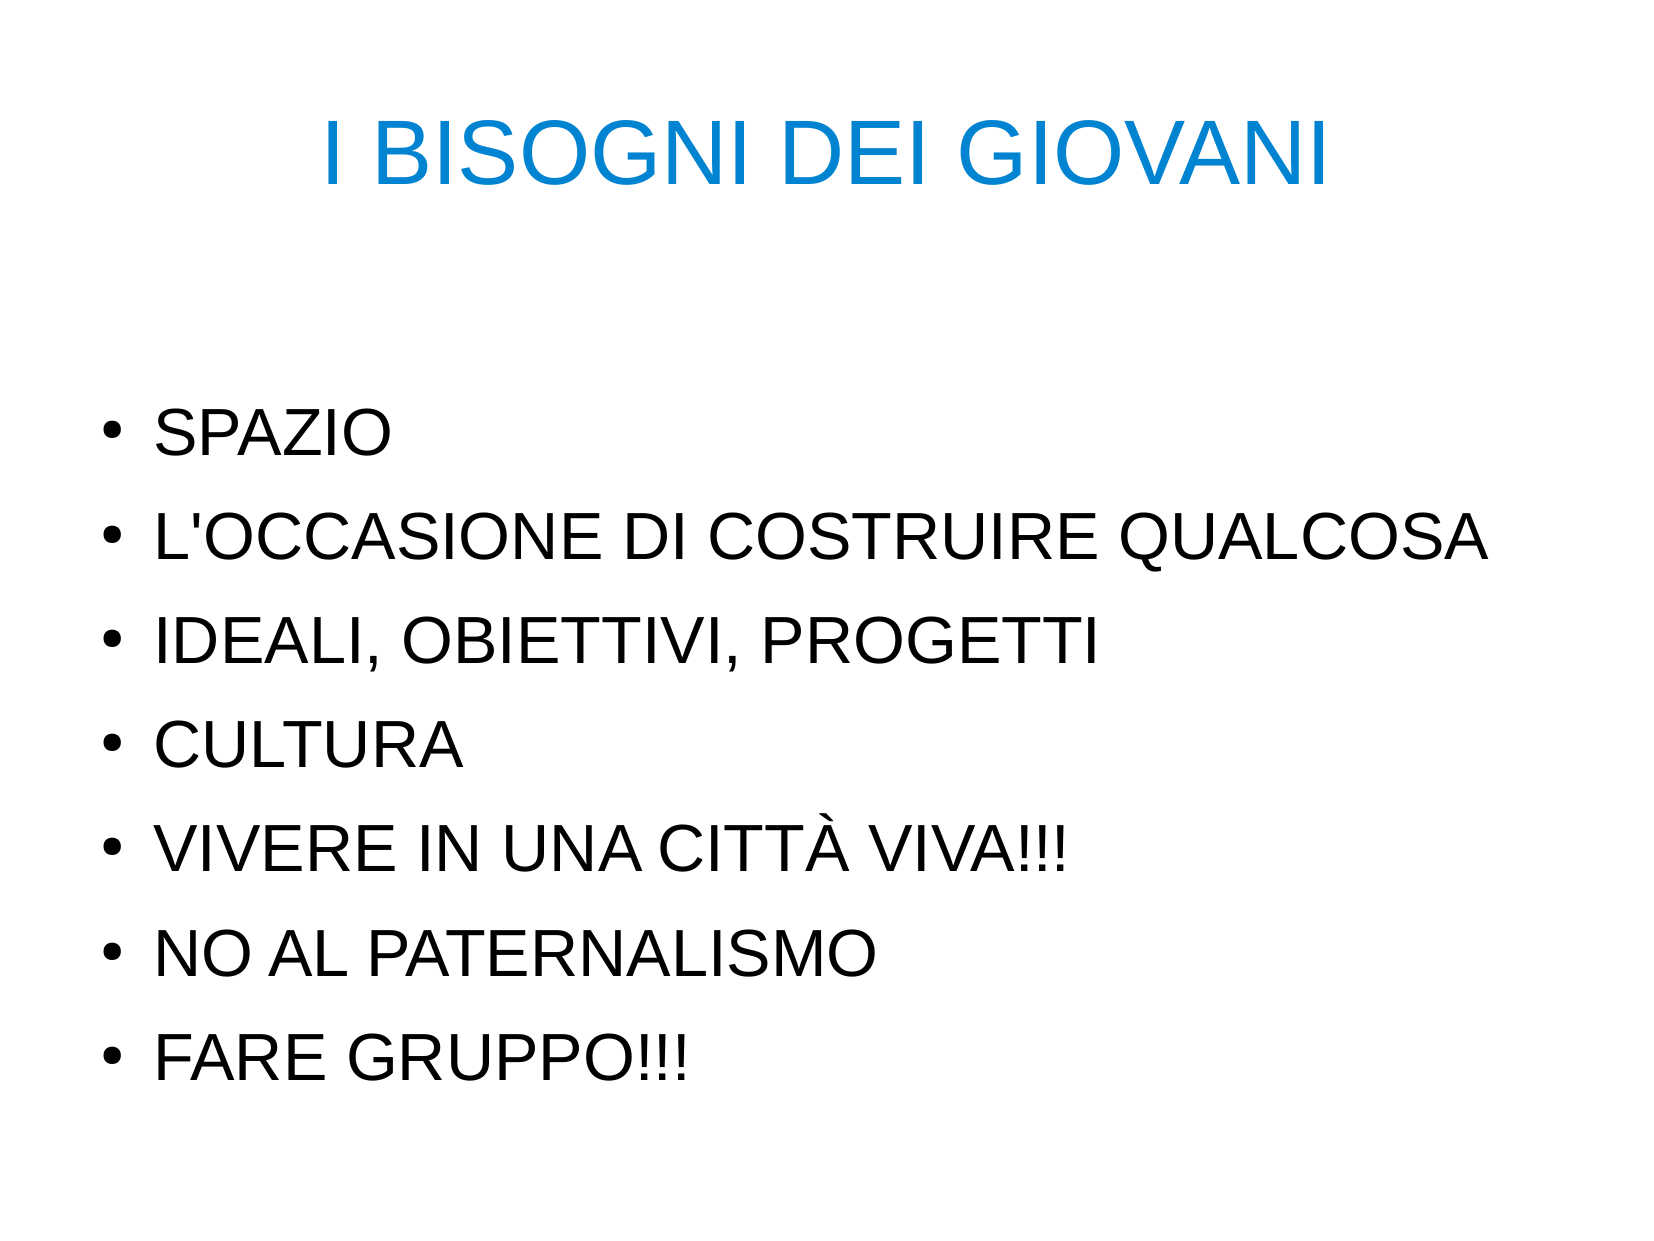

# I BISOGNI DEI GIOVANI
SPAZIO
L'OCCASIONE DI COSTRUIRE QUALCOSA
IDEALI, OBIETTIVI, PROGETTI
CULTURA
VIVERE IN UNA CITTÀ VIVA!!!
NO AL PATERNALISMO
FARE GRUPPO!!!